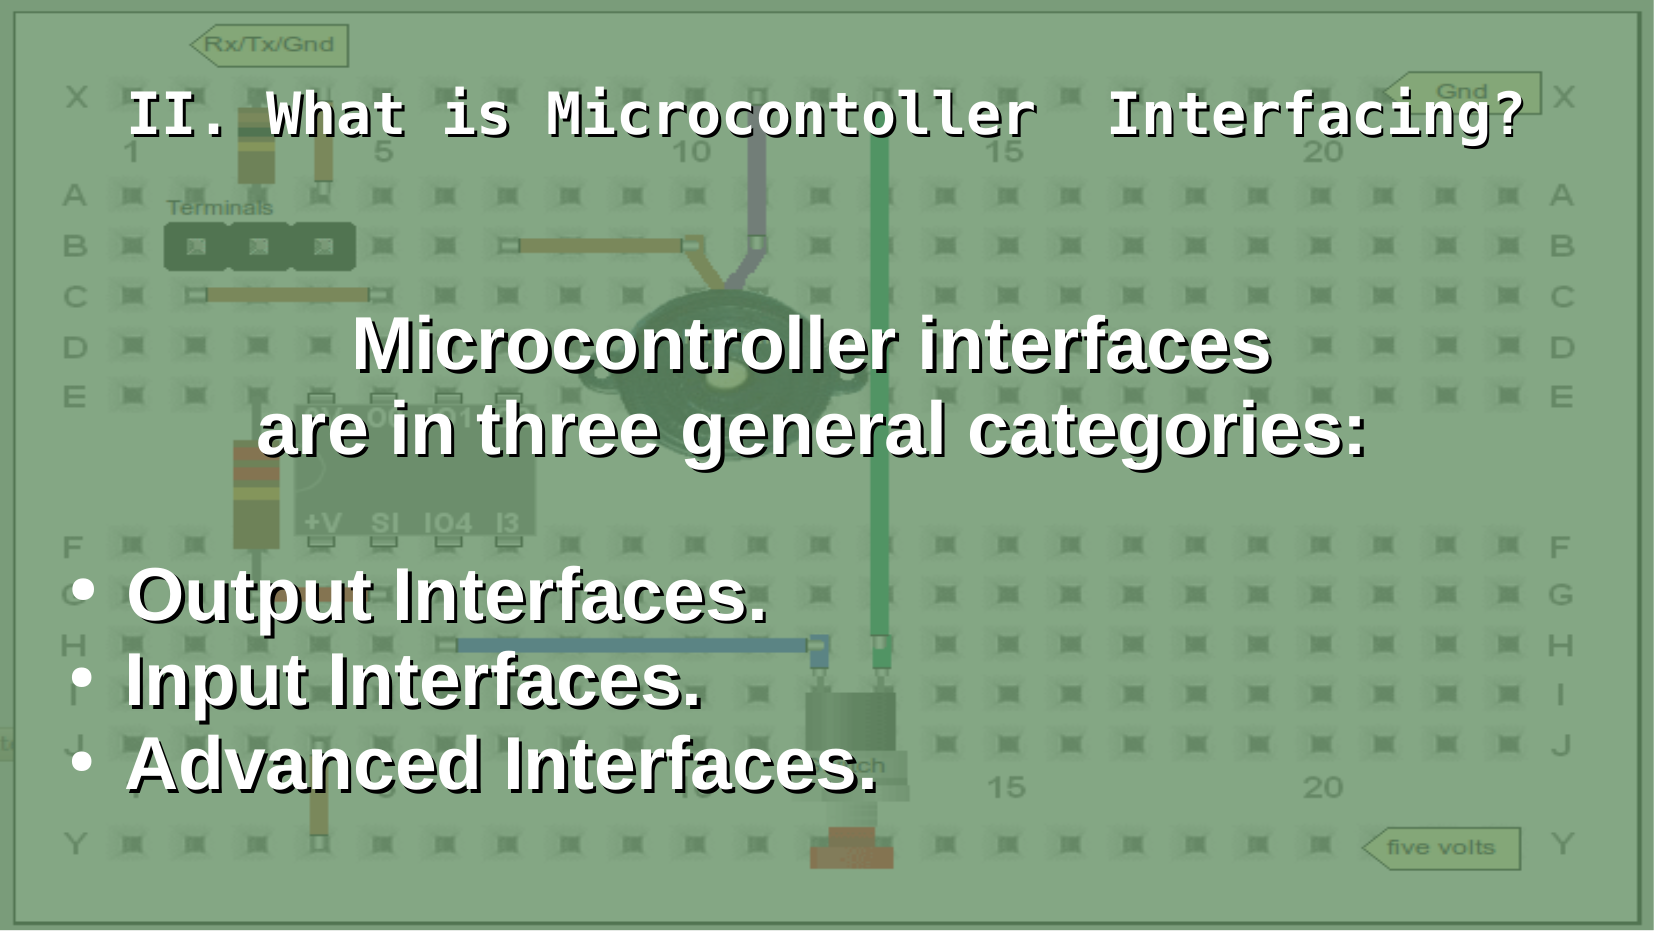

# II. What is Microcontoller Interfacing?
Microcontroller interfaces
are in three general categories:
 Output Interfaces.
 Input Interfaces.
 Advanced Interfaces.